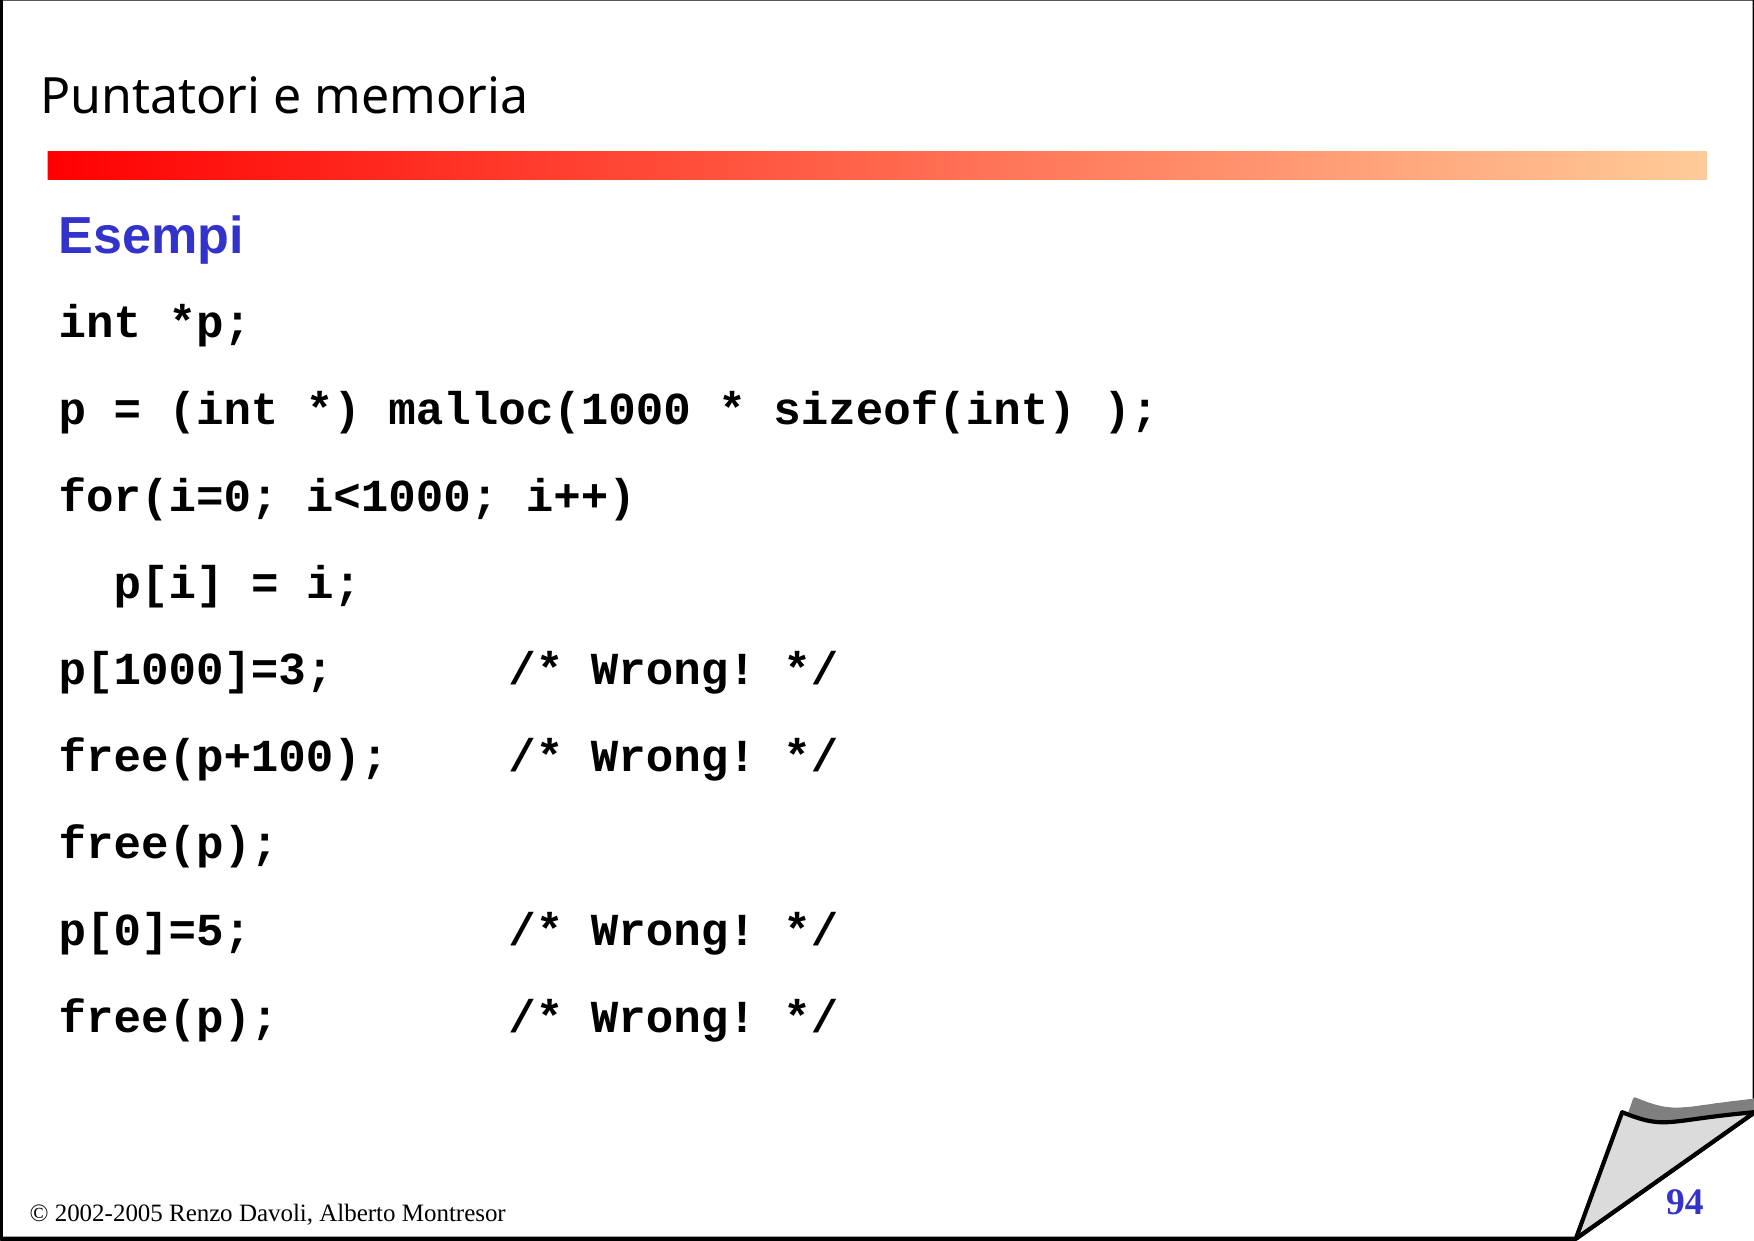

# Puntatori e memoria
Esempi
int *p;
p = (int *) malloc(1000 * sizeof(int) );
for(i=0; i<1000; i++)
 p[i] = i;
p[1000]=3;		/* Wrong! */
free(p+100);	/* Wrong! */
free(p);
p[0]=5;		/* Wrong! */
free(p);		/* Wrong! */